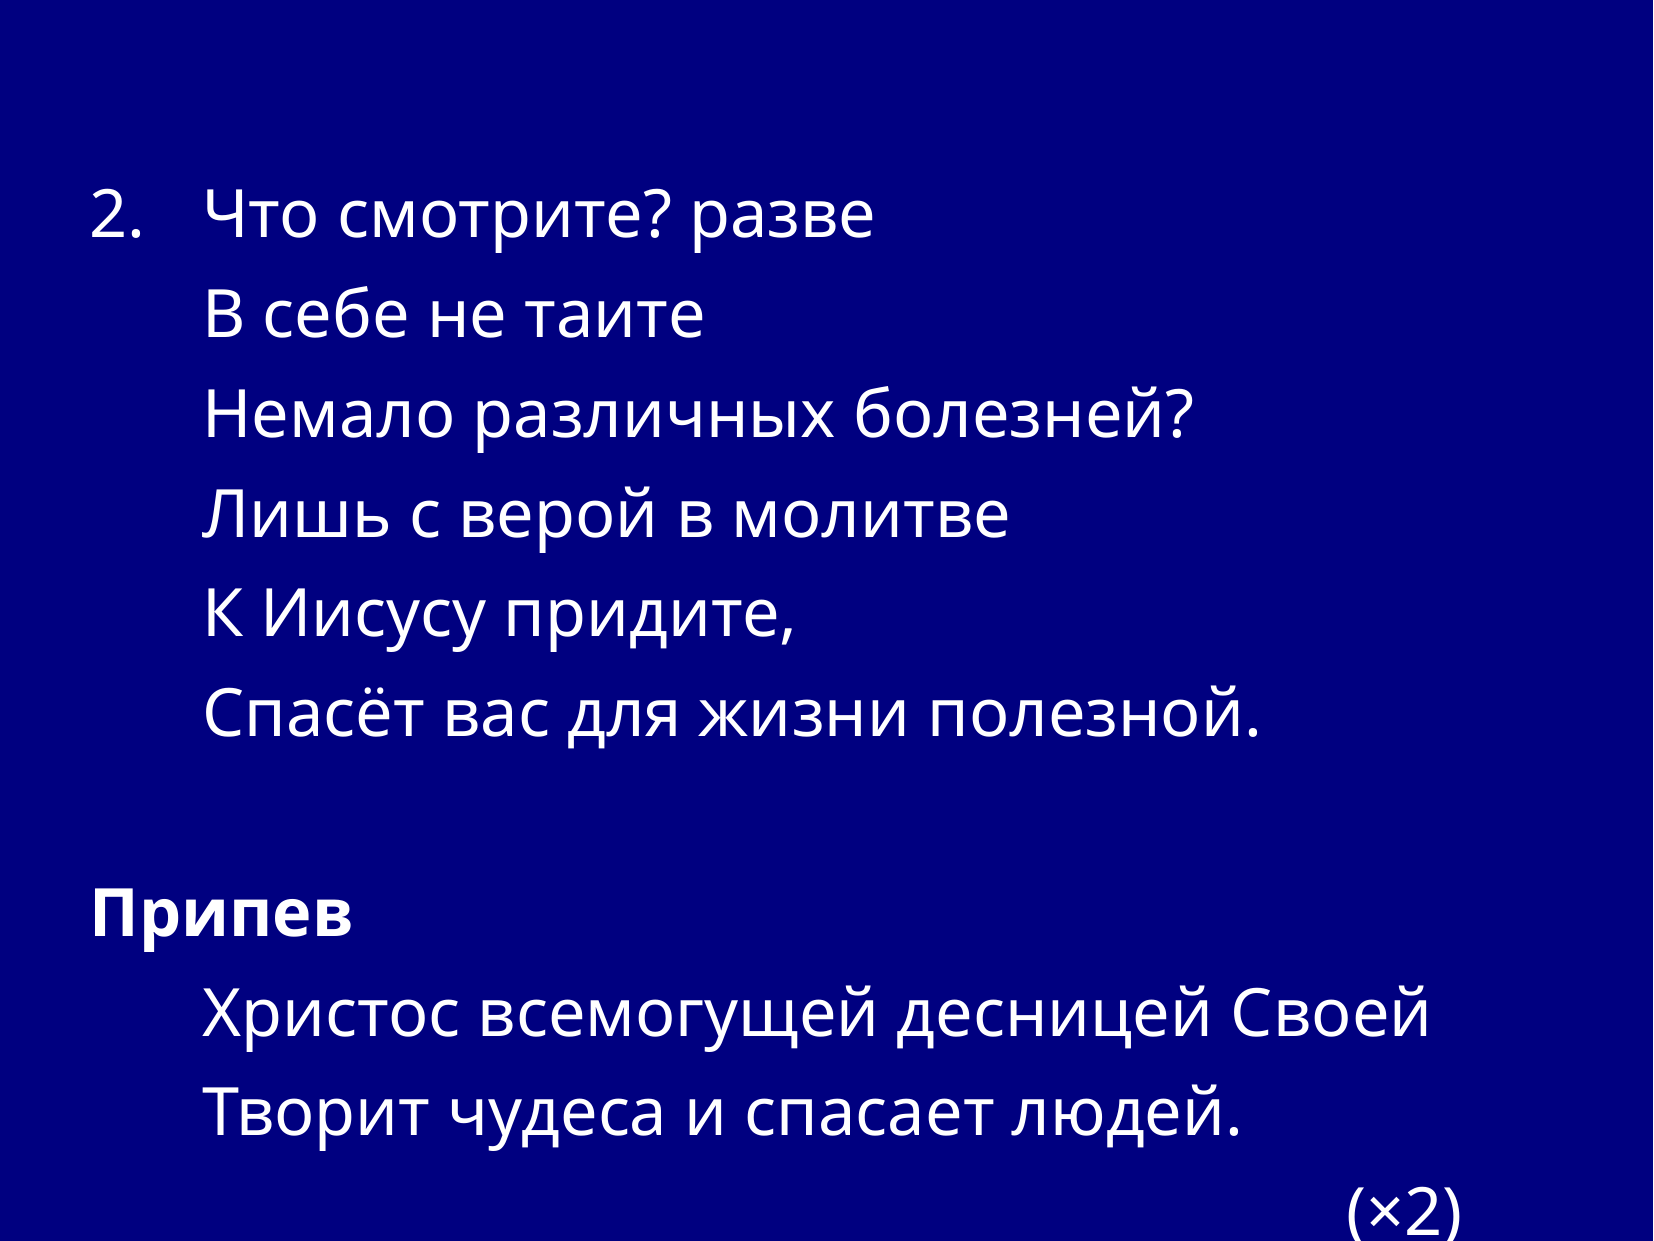

2.	Что смотрите? разве
	В себе не таите
	Немало различных болезней?
	Лишь с верой в молитве
	К Иисусу придите,
	Спасёт вас для жизни полезной.
Припев
	Христос всемогущей десницей Своей
	Творит чудеса и спасает людей.
			(×2)